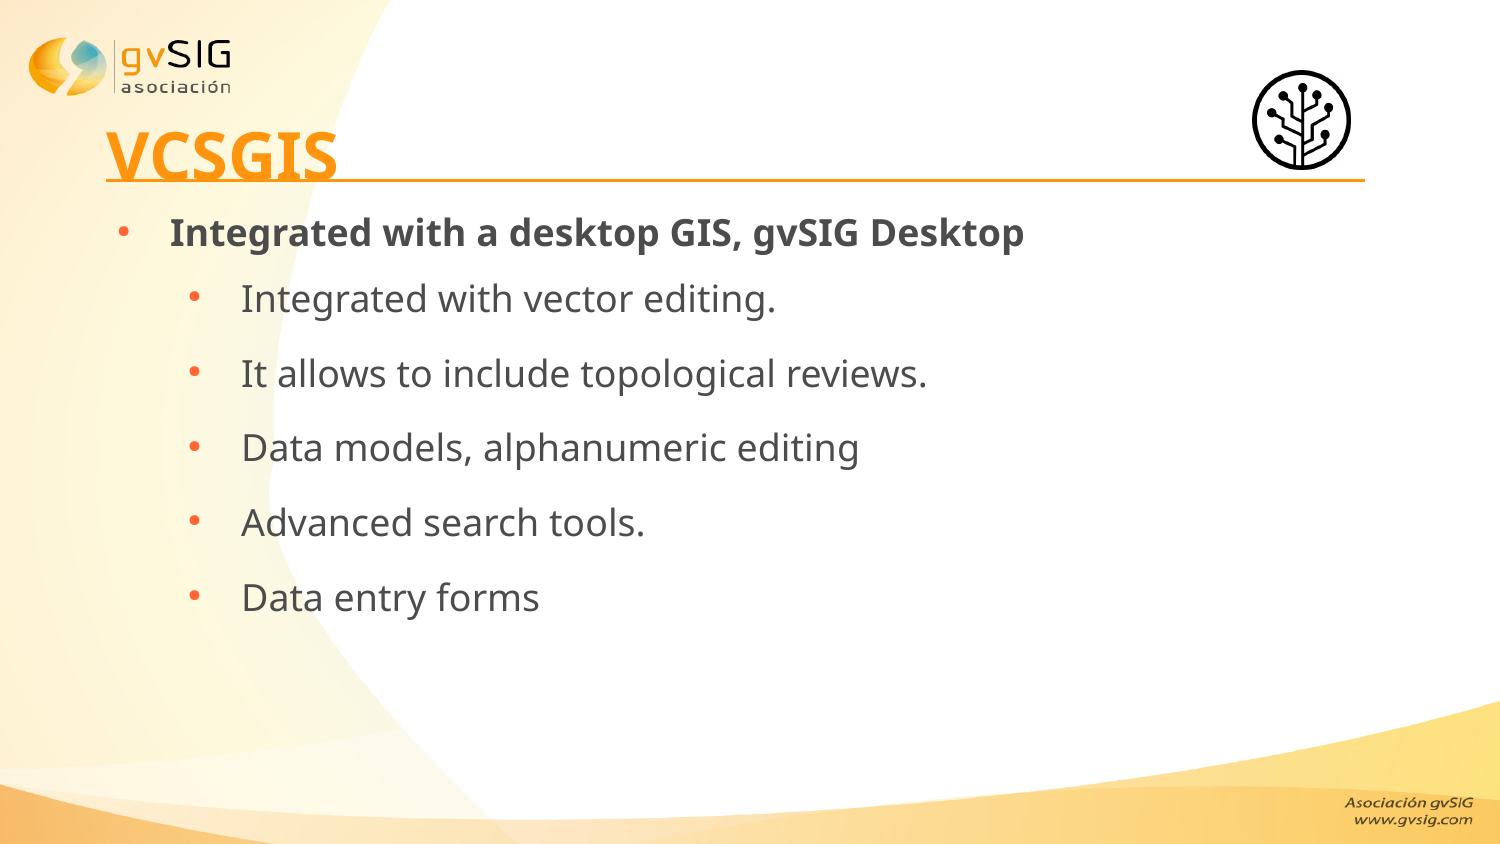

# VCSGIS
Integrated with a desktop GIS, gvSIG Desktop
Integrated with vector editing.
It allows to include topological reviews.
Data models, alphanumeric editing
Advanced search tools.
Data entry forms